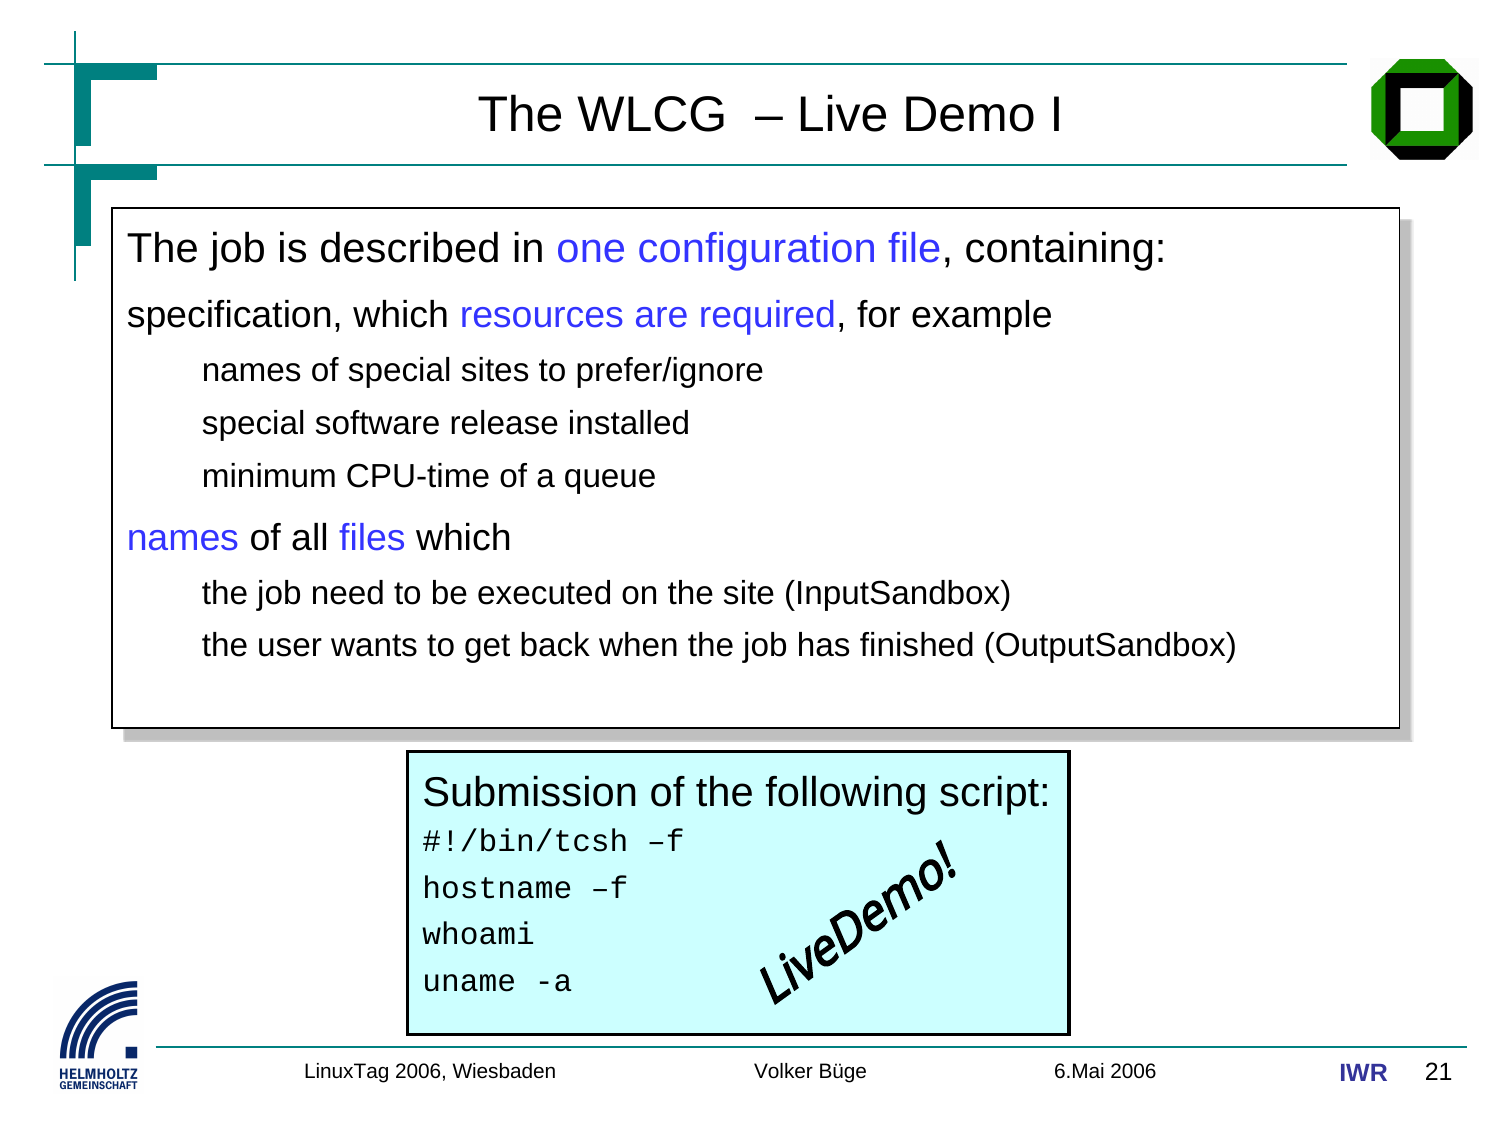

# The WLCG – Live Demo I
The job is described in one configuration file, containing:
specification, which resources are required, for example
names of special sites to prefer/ignore
special software release installed
minimum CPU-time of a queue
names of all files which
the job need to be executed on the site (InputSandbox)
the user wants to get back when the job has finished (OutputSandbox)
Submission of the following script:
#!/bin/tcsh –f
hostname –f
whoami
uname -a
LiveDemo!
21